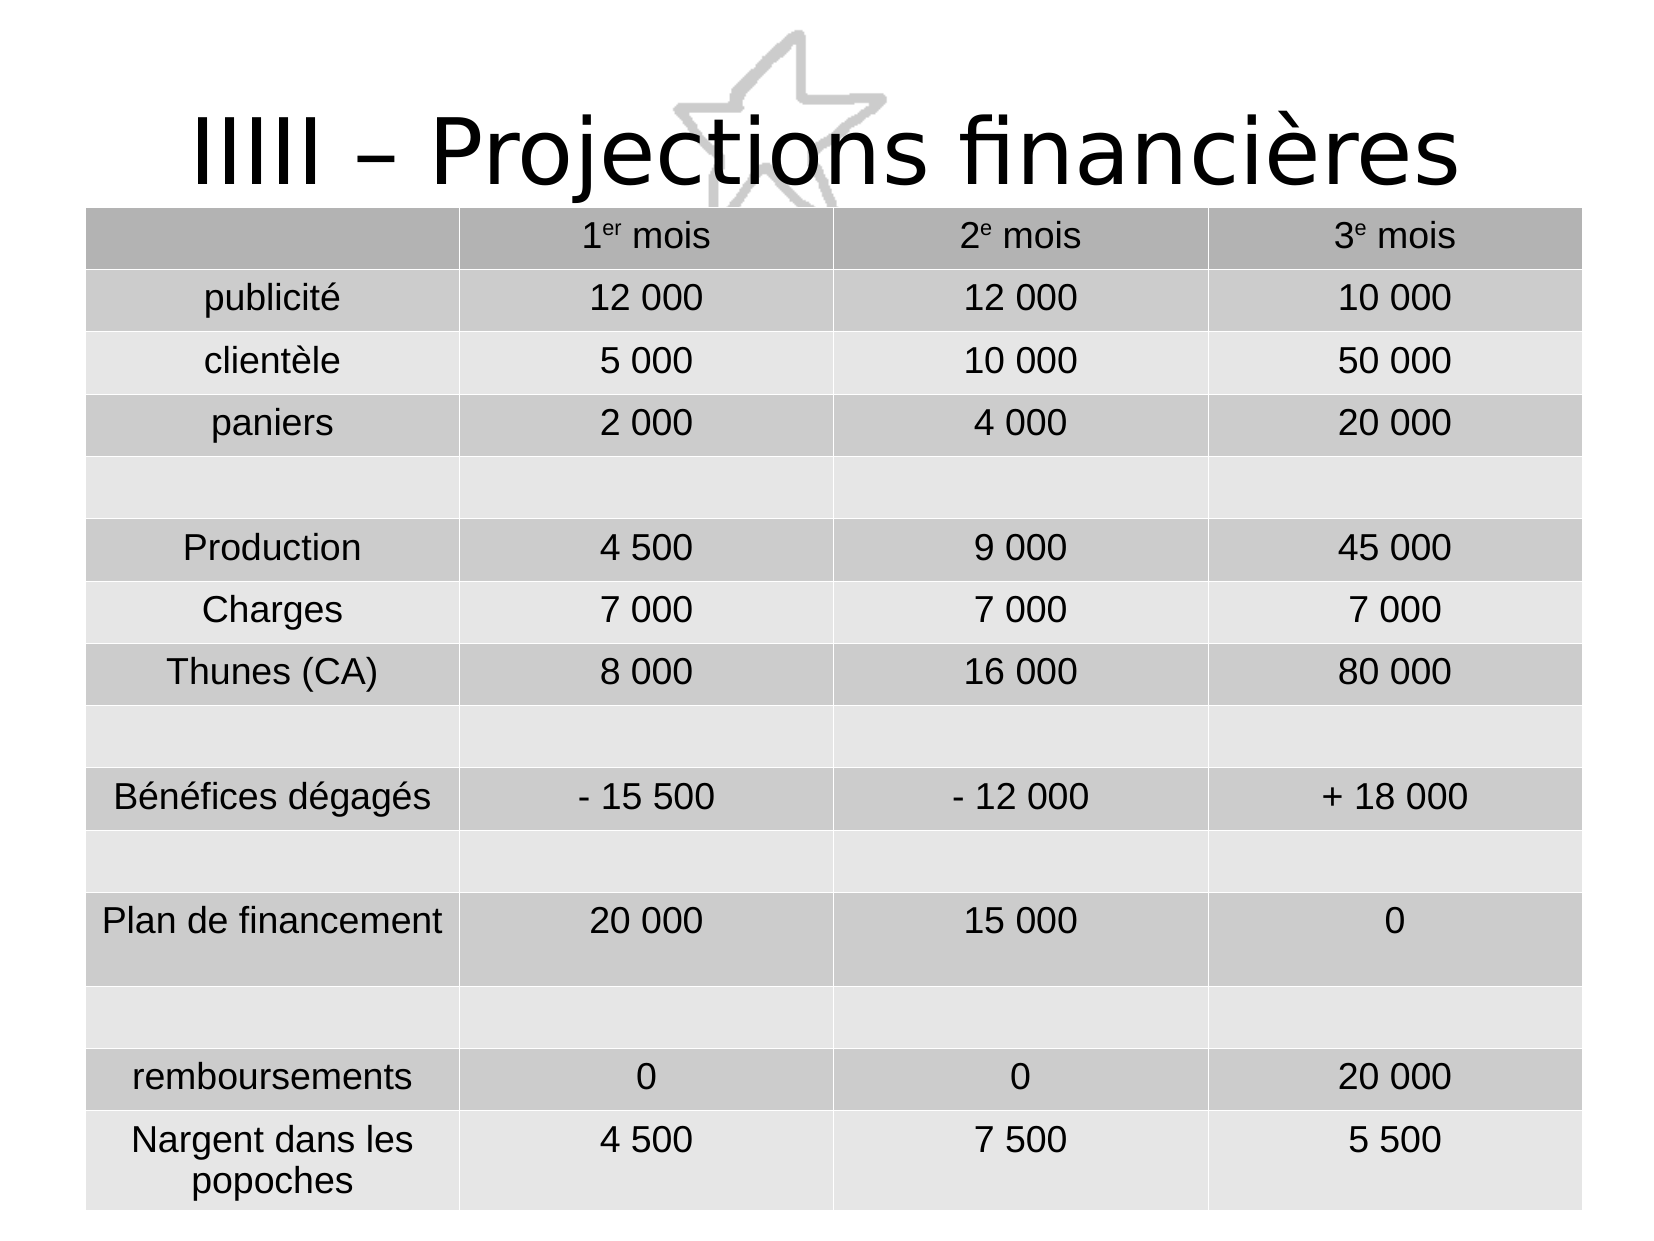

# IIIII – Projections financières
| | 1er mois | 2e mois | 3e mois |
| --- | --- | --- | --- |
| publicité | 12 000 | 12 000 | 10 000 |
| clientèle | 5 000 | 10 000 | 50 000 |
| paniers | 2 000 | 4 000 | 20 000 |
| | | | |
| Production | 4 500 | 9 000 | 45 000 |
| Charges | 7 000 | 7 000 | 7 000 |
| Thunes (CA) | 8 000 | 16 000 | 80 000 |
| | | | |
| Bénéfices dégagés | - 15 500 | - 12 000 | + 18 000 |
| | | | |
| Plan de financement | 20 000 | 15 000 | 0 |
| | | | |
| remboursements | 0 | 0 | 20 000 |
| Nargent dans les popoches | 4 500 | 7 500 | 5 500 |